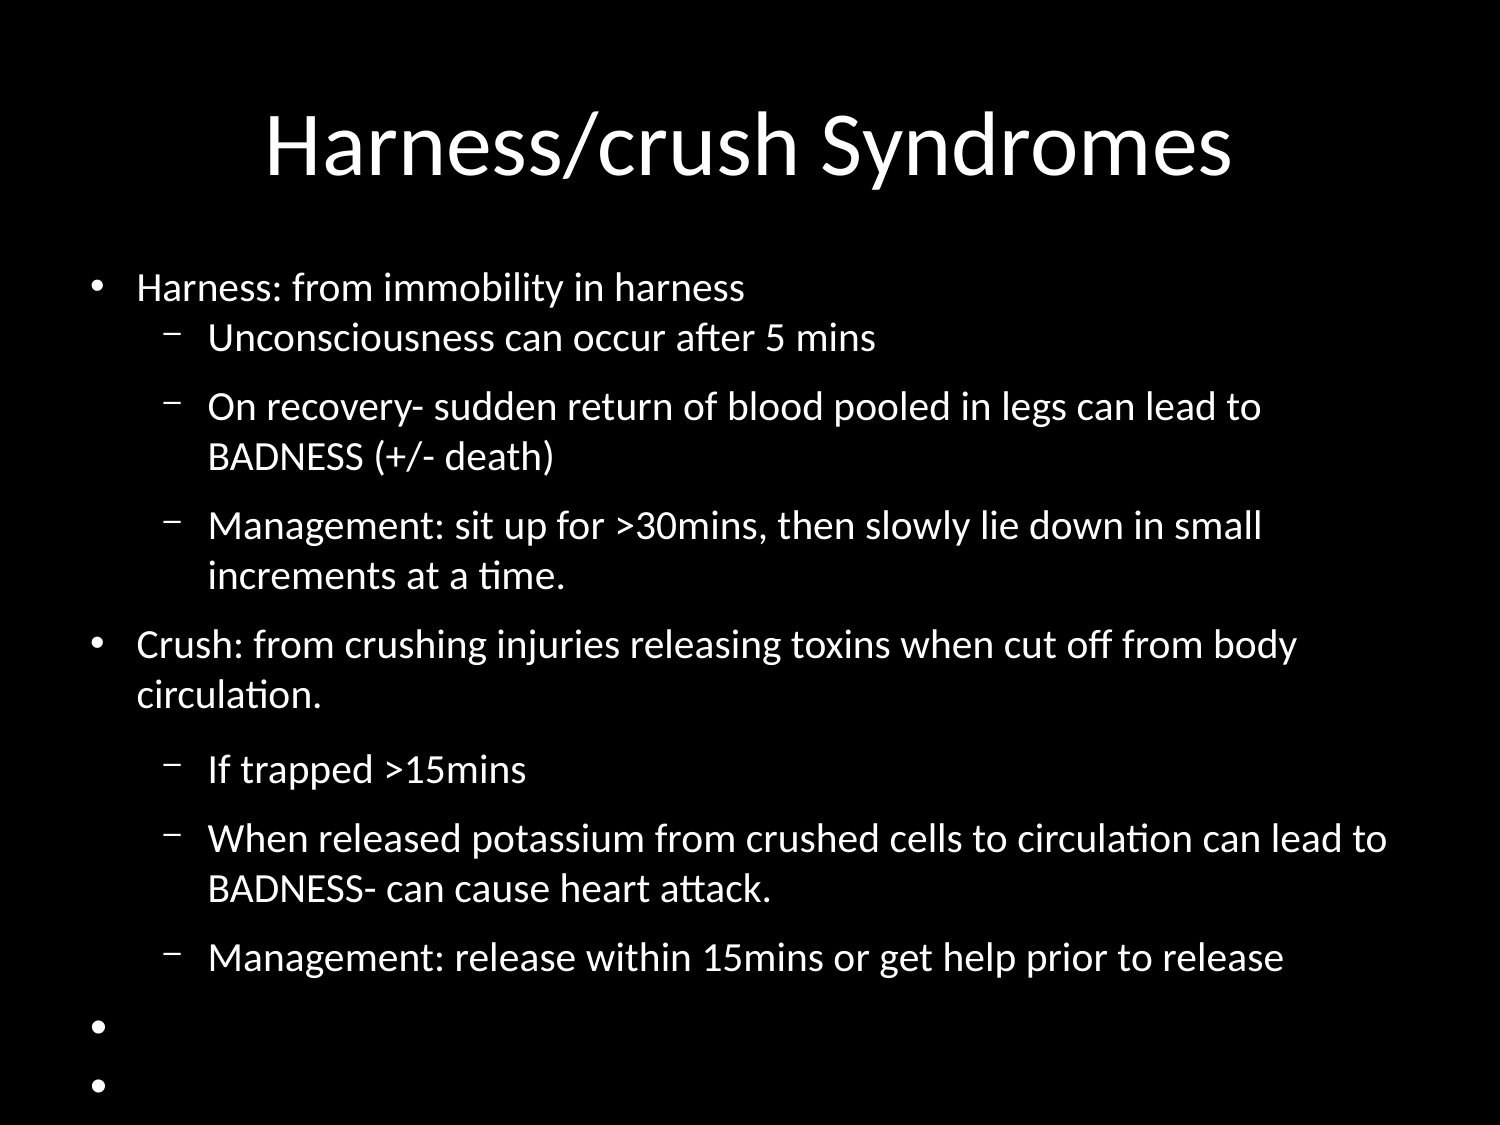

# Harness/crush Syndromes
Harness: from immobility in harness
Unconsciousness can occur after 5 mins
On recovery- sudden return of blood pooled in legs can lead to BADNESS (+/- death)
Management: sit up for >30mins, then slowly lie down in small increments at a time.
Crush: from crushing injuries releasing toxins when cut off from body circulation.
If trapped >15mins
When released potassium from crushed cells to circulation can lead to BADNESS- can cause heart attack.
Management: release within 15mins or get help prior to release